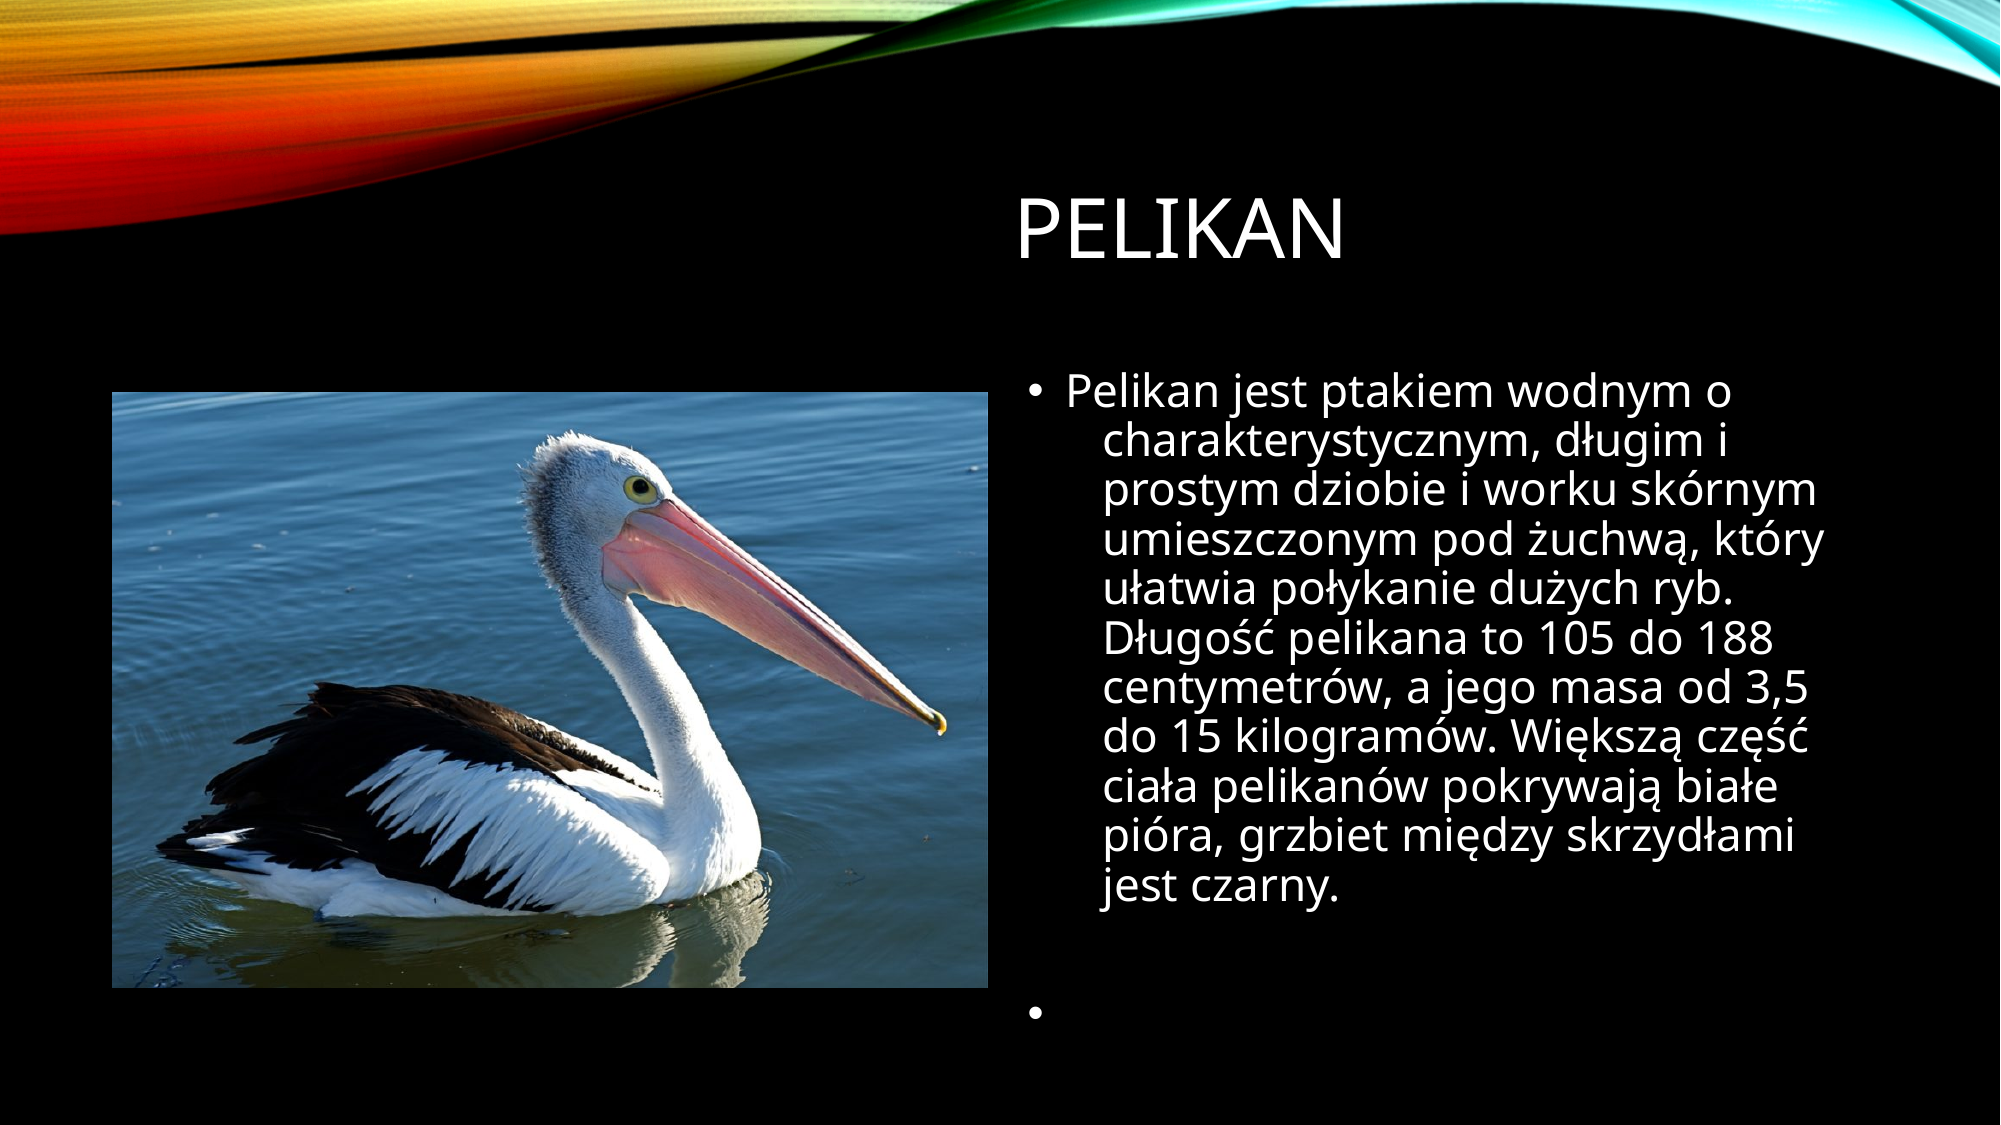

# pelikan
Pelikan jest ptakiem wodnym o charakterystycznym, długim i prostym dziobie i worku skórnym umieszczonym pod żuchwą, który ułatwia połykanie dużych ryb. Długość pelikana to 105 do 188 centymetrów, a jego masa od 3,5 do 15 kilogramów. Większą część ciała pelikanów pokrywają białe pióra, grzbiet między skrzydłami jest czarny.